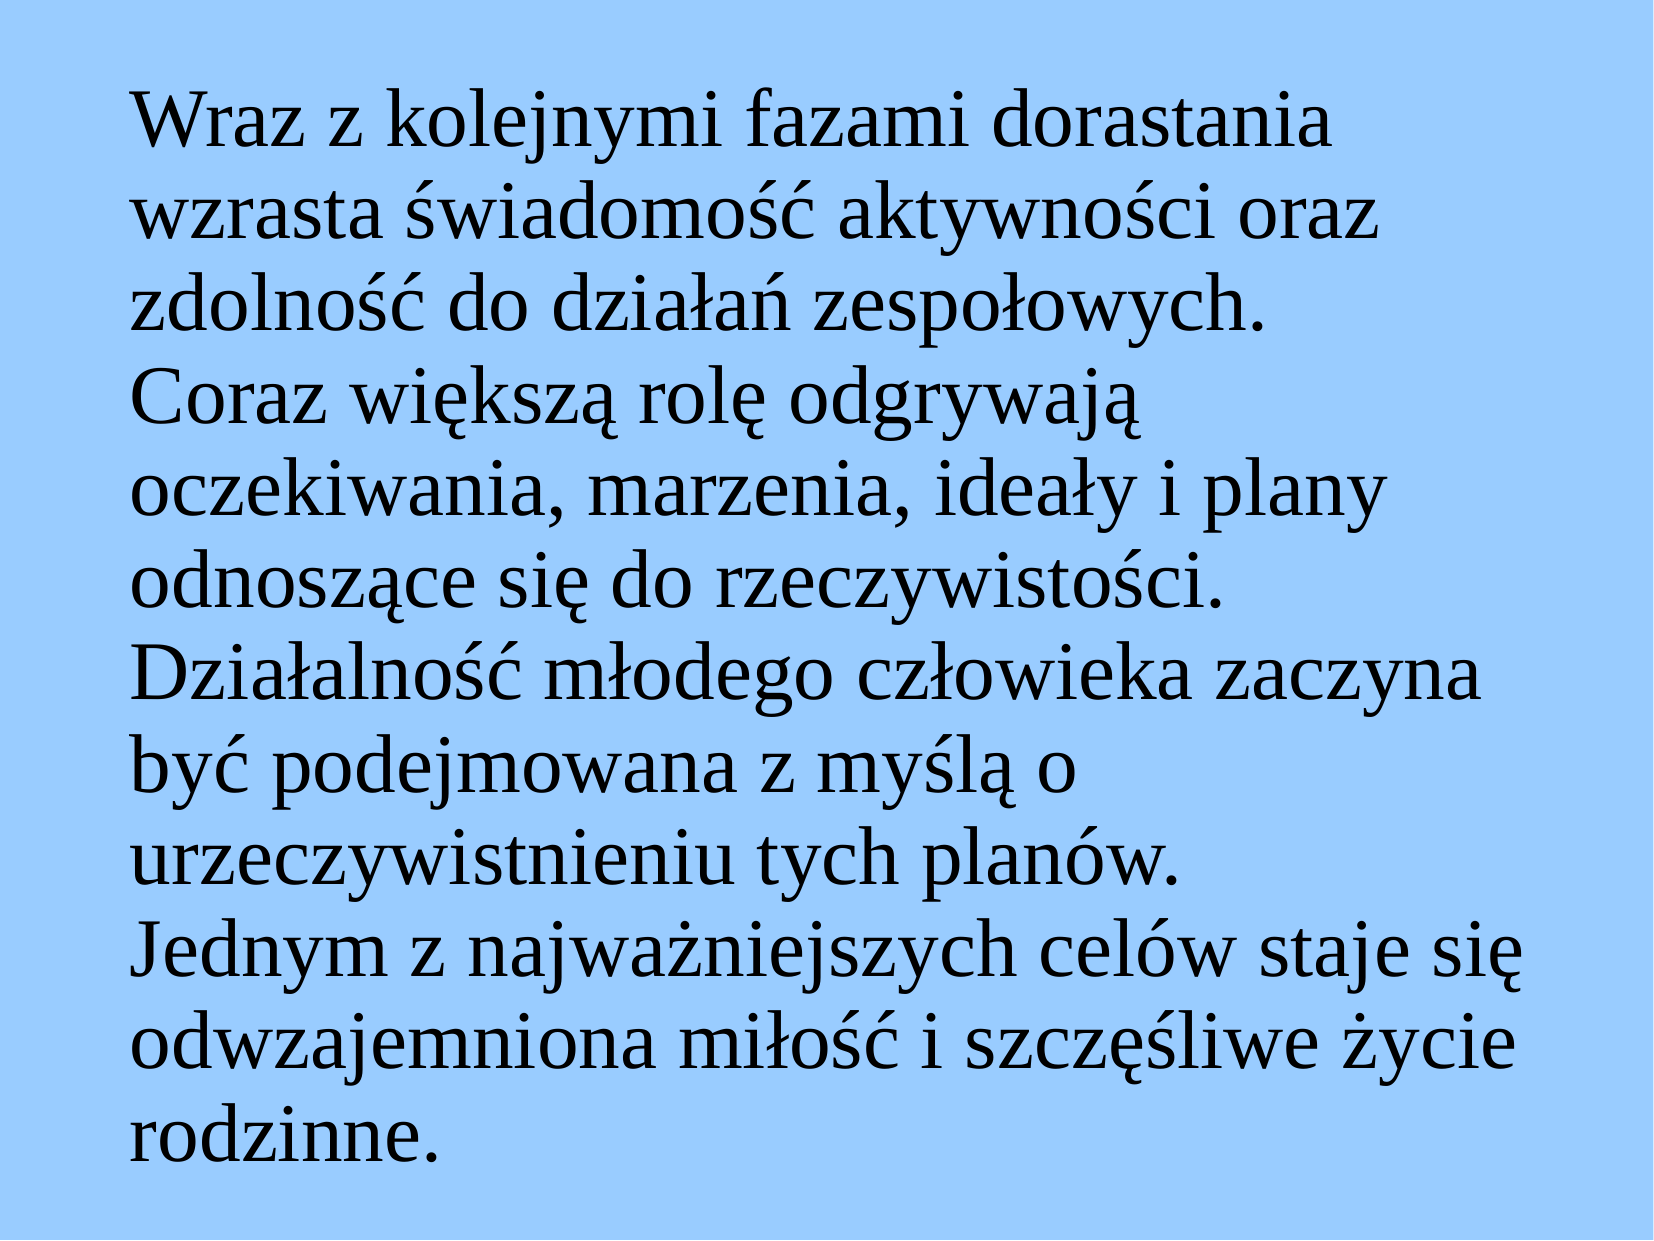

# Wraz z kolejnymi fazami dorastania wzrasta świadomość aktywności oraz zdolność do działań zespołowych. Coraz większą rolę odgrywają oczekiwania, marzenia, ideały i plany odnoszące się do rzeczywistości. Działalność młodego człowieka zaczyna być podejmowana z myślą o urzeczywistnieniu tych planów. Jednym z najważniejszych celów staje się odwzajemniona miłość i szczęśliwe życie rodzinne.